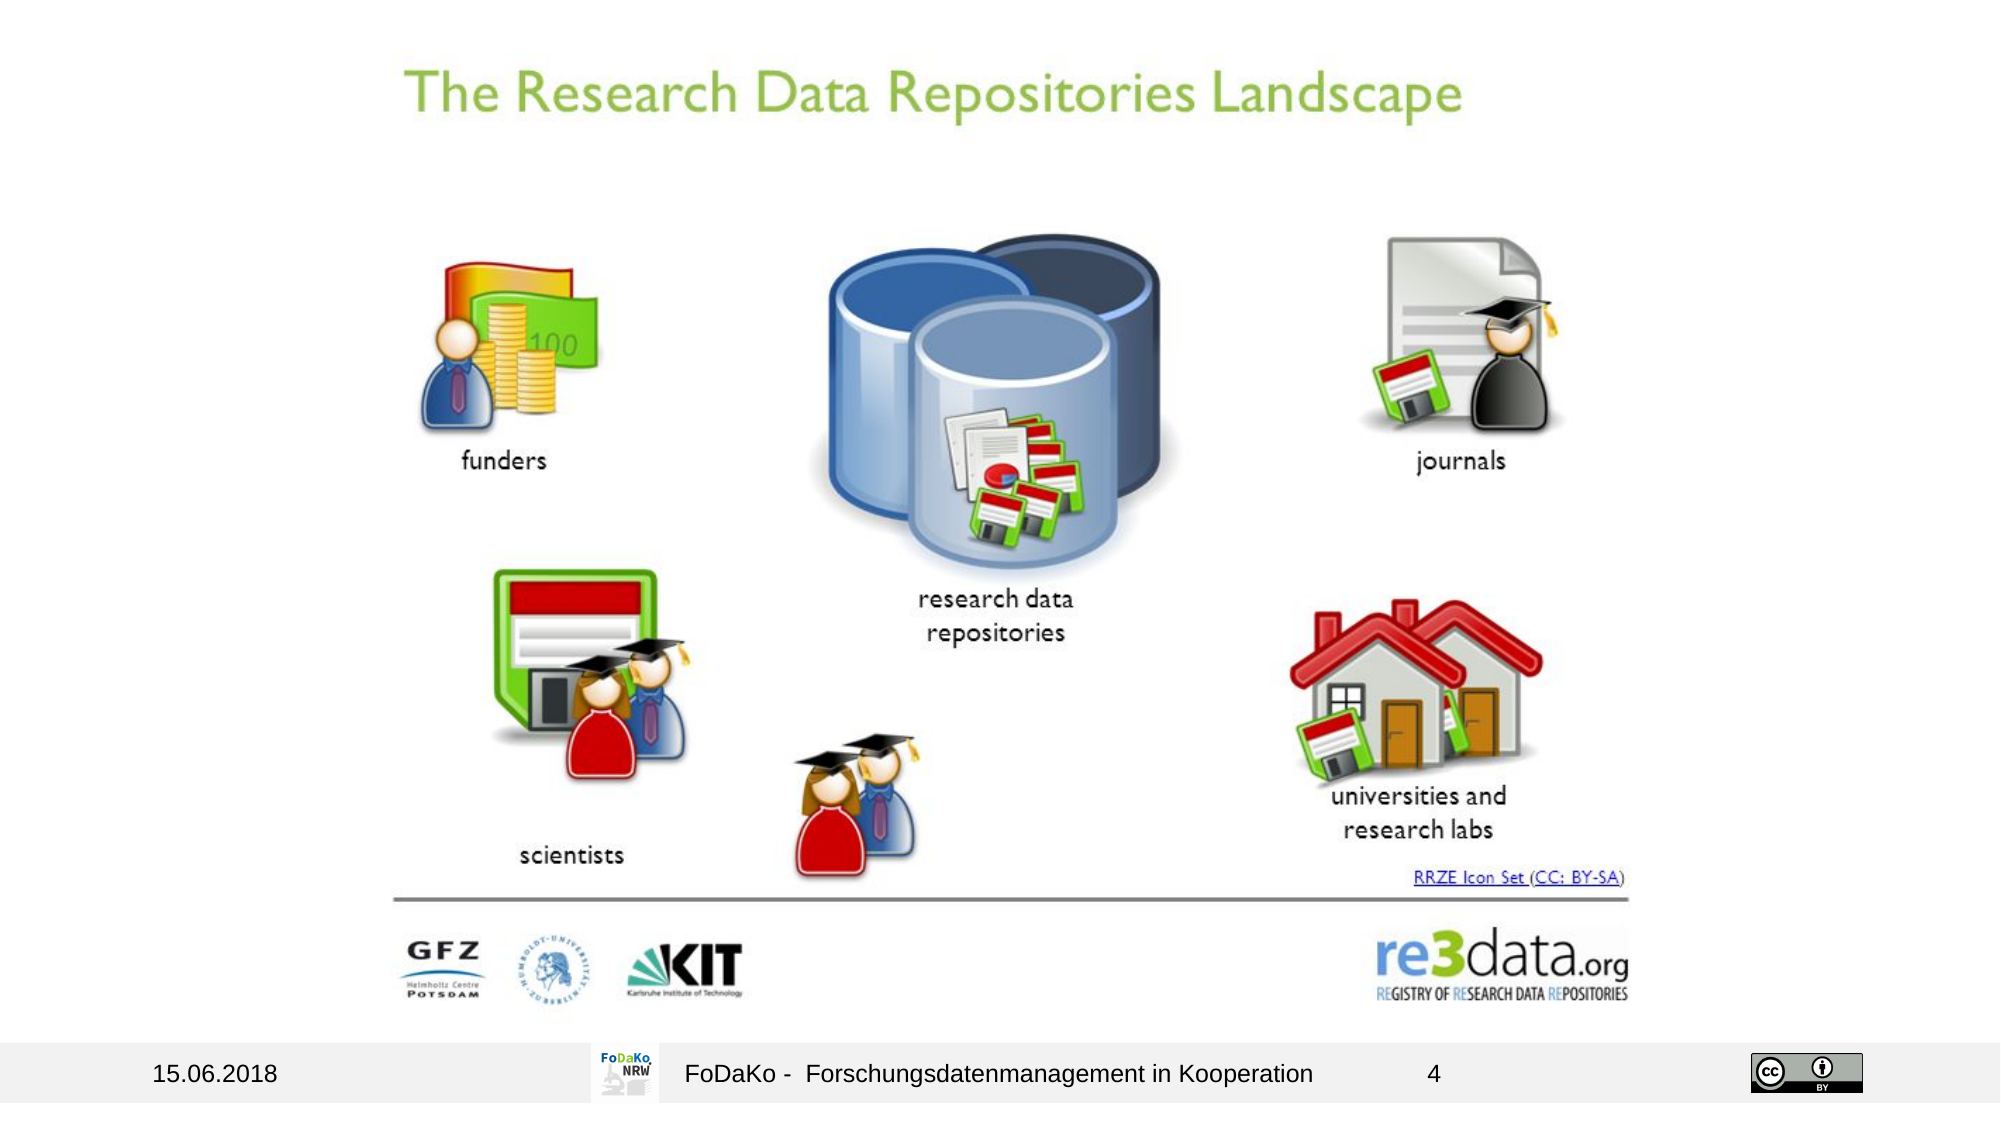

15.06.2018
FoDaKo -  Forschungsdatenmanagement in Kooperation
4